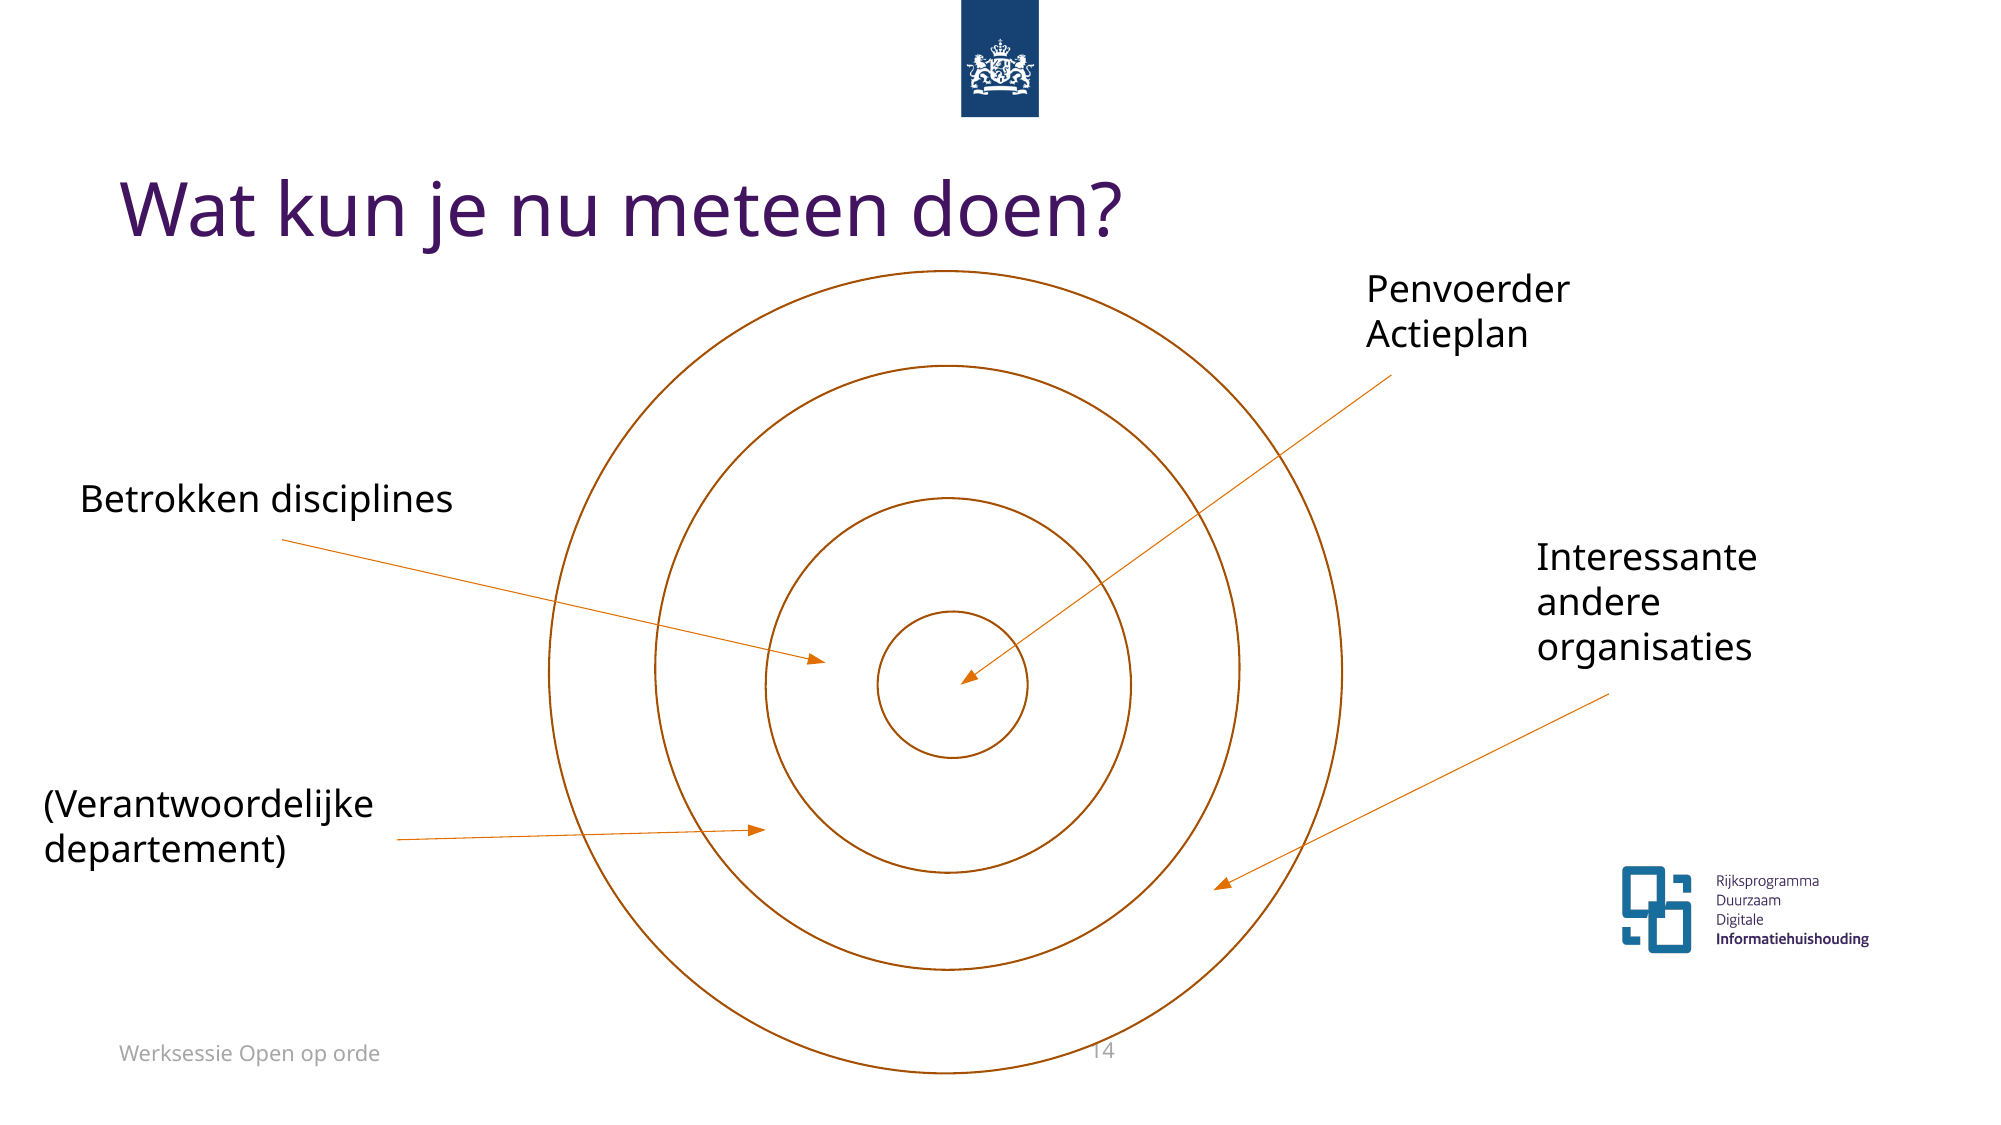

Wat kun je nu meteen doen?
Penvoerder Actieplan
#
Betrokken disciplines
Interessante andere organisaties
(Verantwoordelijke departement)
Werksessie Open op orde